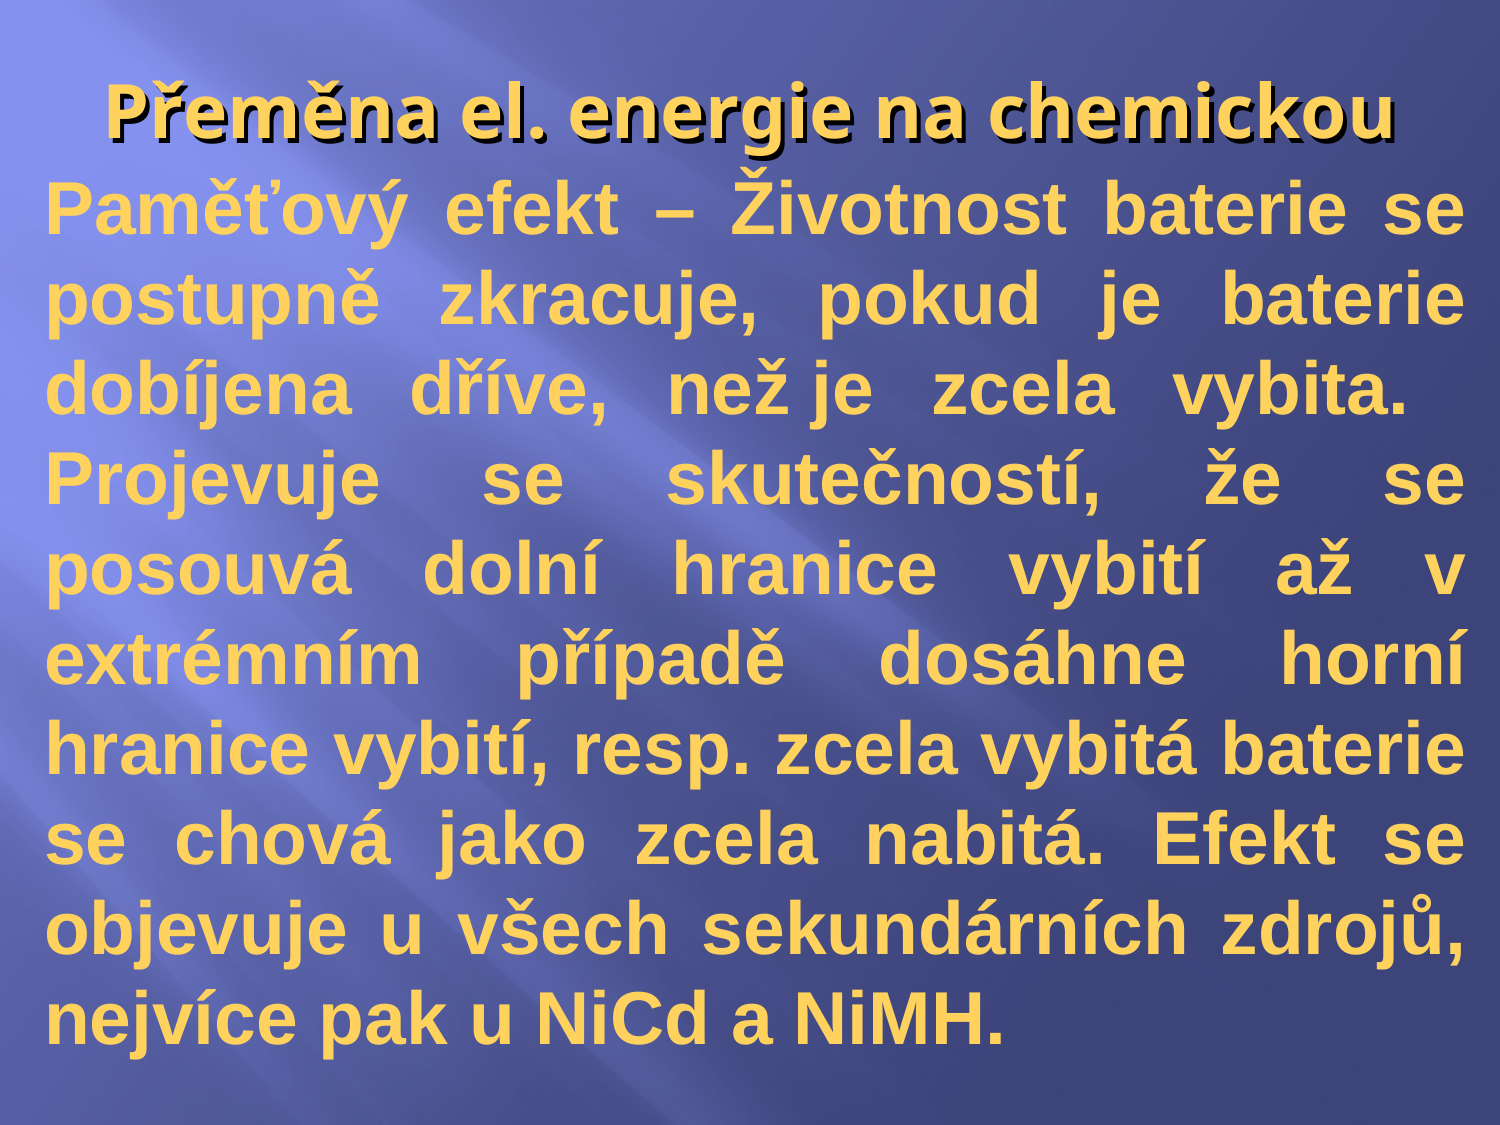

# Přeměna el. energie na chemickou
Paměťový efekt – Životnost baterie se postupně zkracuje, pokud je baterie dobíjena dříve, než je zcela vybita. Projevuje se skutečností, že se posouvá dolní hranice vybití až v extrémním případě dosáhne horní hranice vybití, resp. zcela vybitá baterie se chová jako zcela nabitá. Efekt se objevuje u všech sekundárních zdrojů, nejvíce pak u NiCd a NiMH.